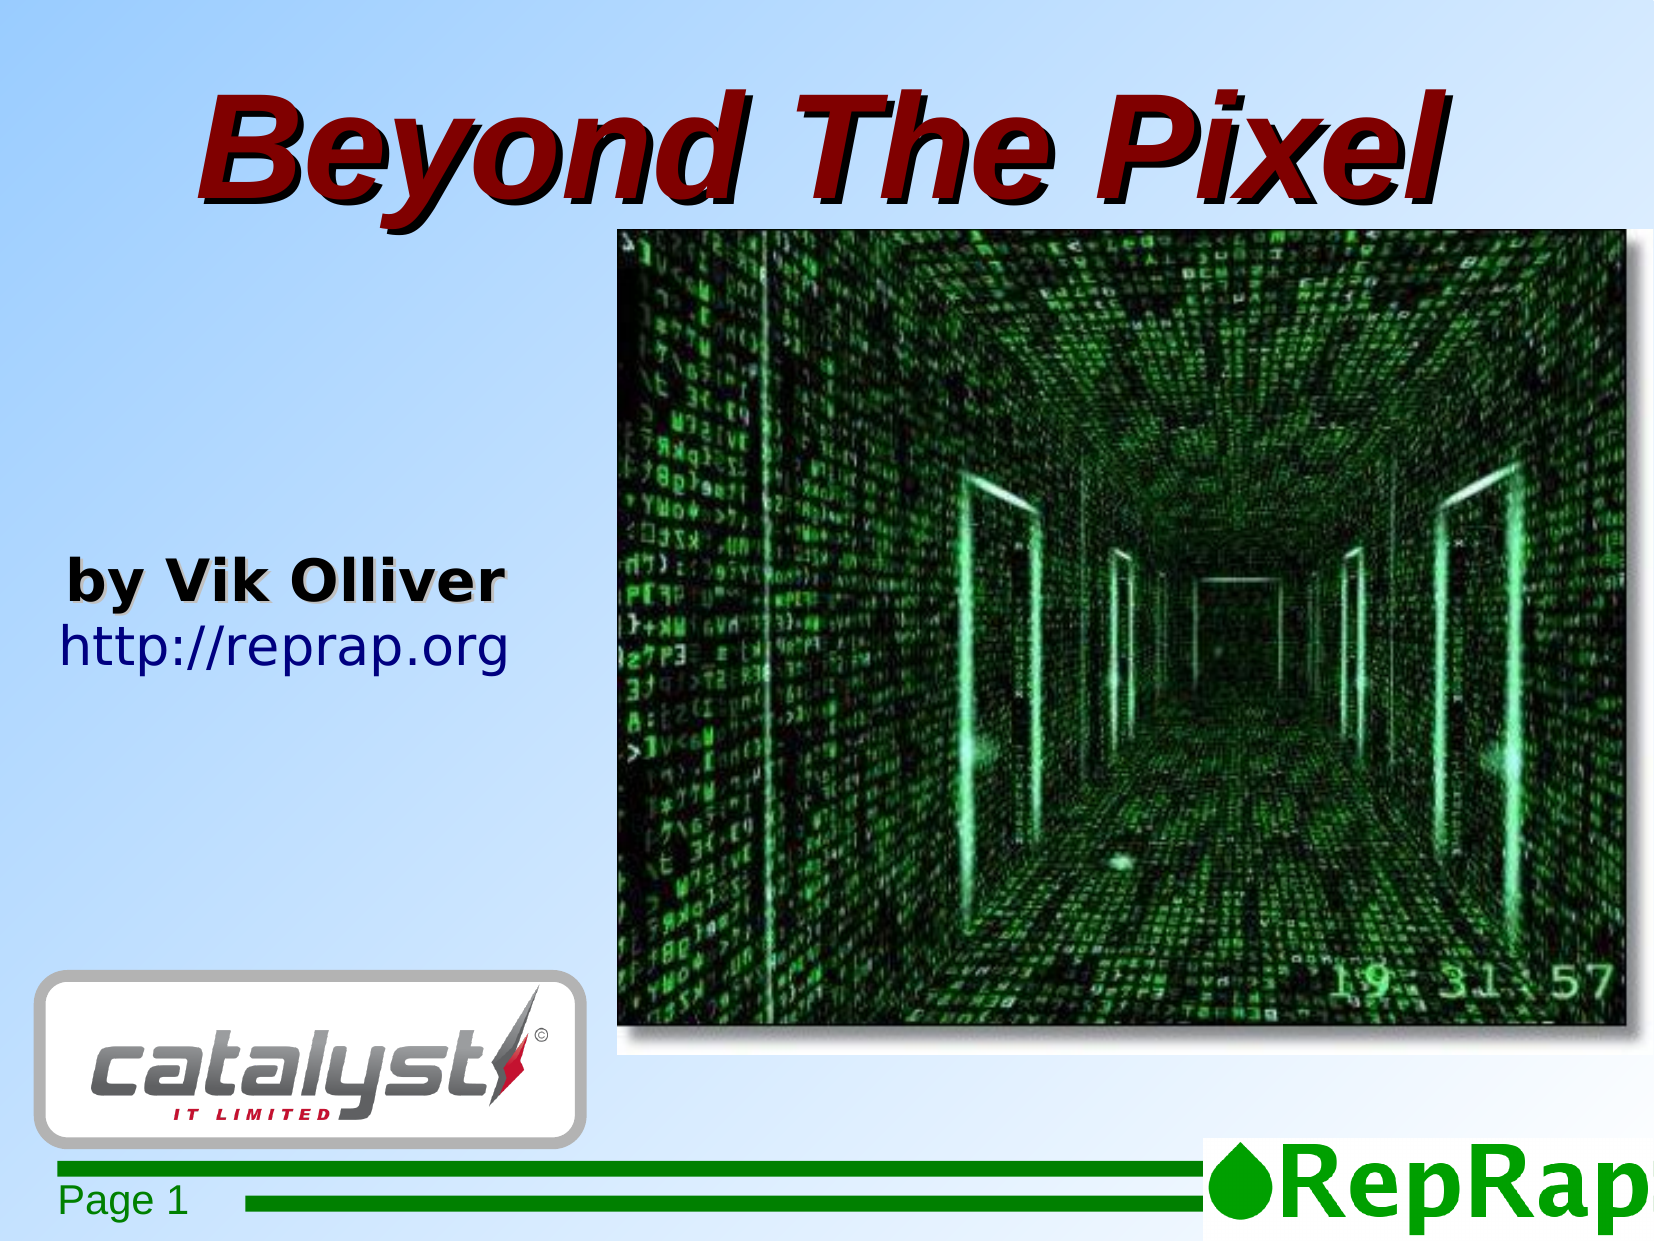

Beyond The Pixel
# by Vik Olliver
http://reprap.org